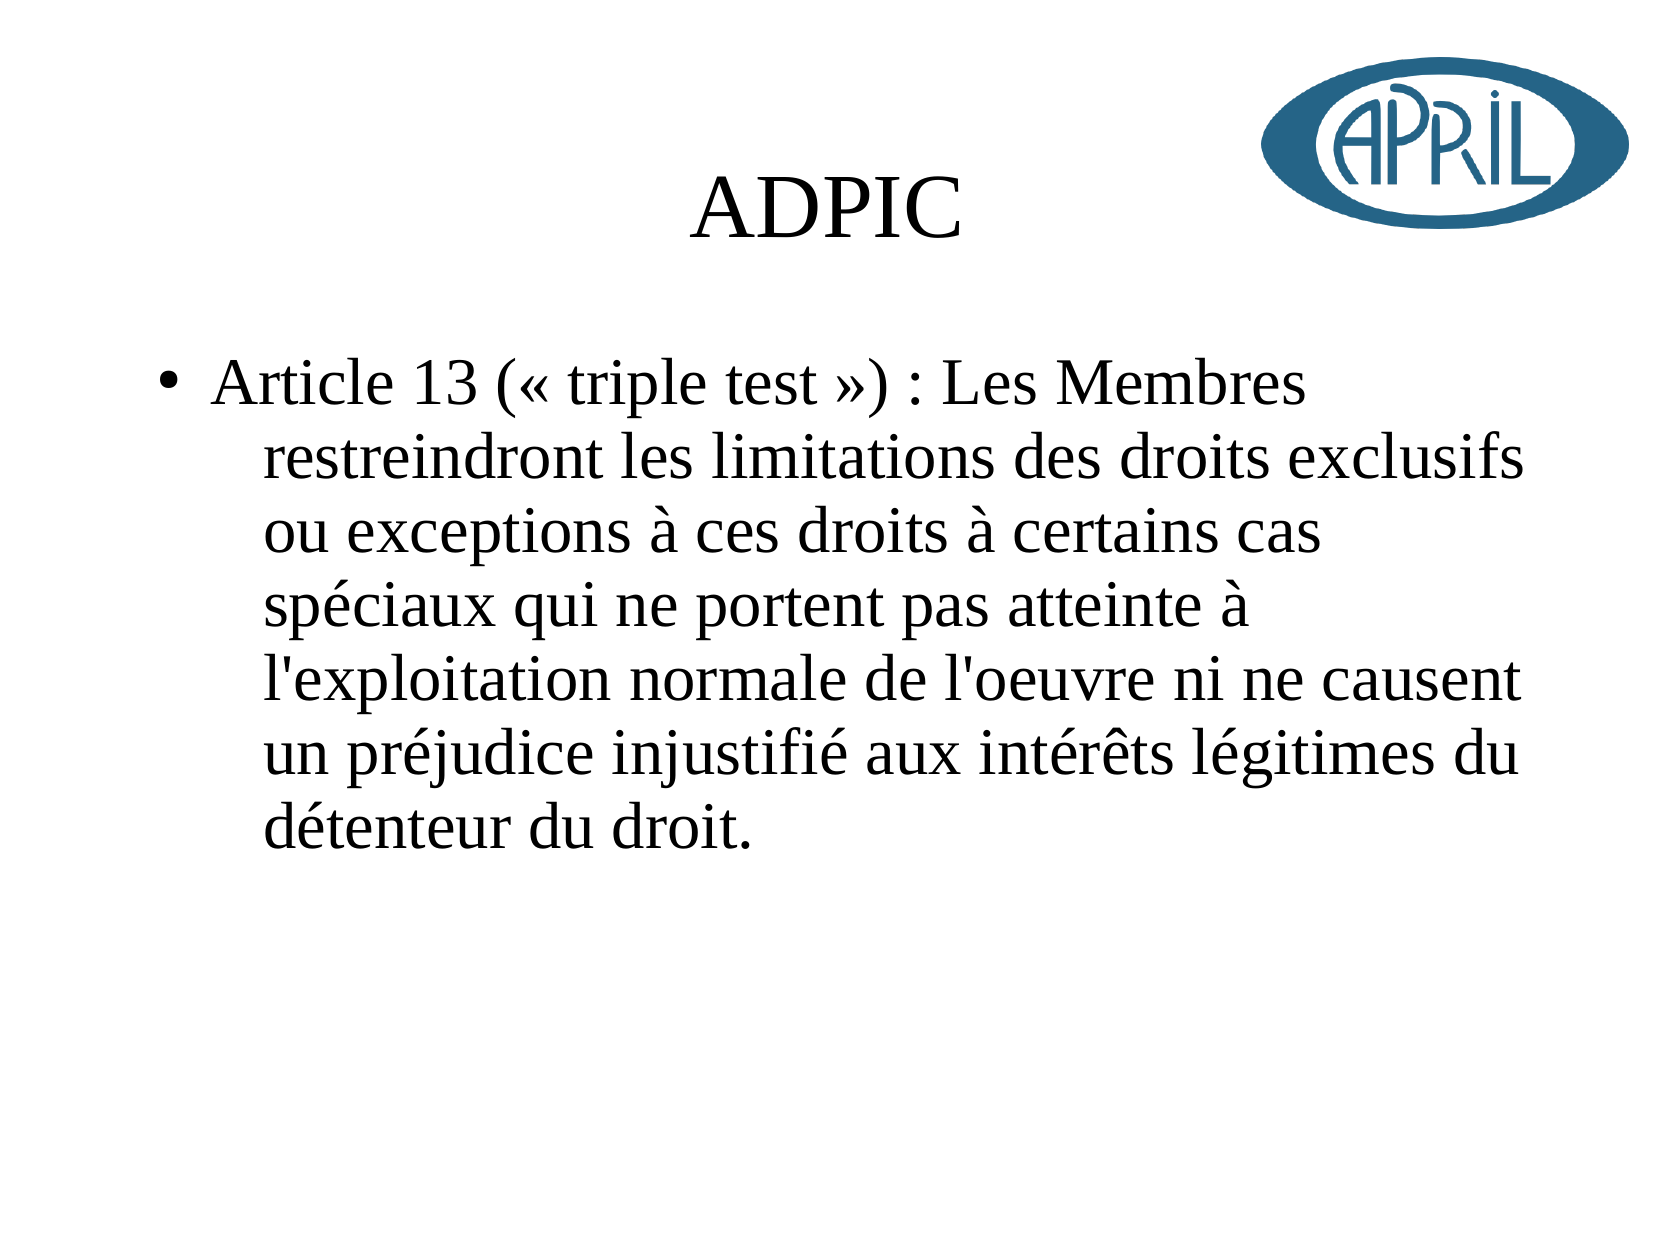

# ADPIC
Article 13 (« triple test ») : Les Membres restreindront les limitations des droits exclusifs ou exceptions à ces droits à certains cas spéciaux qui ne portent pas atteinte à l'exploitation normale de l'oeuvre ni ne causent un préjudice injustifié aux intérêts légitimes du détenteur du droit.